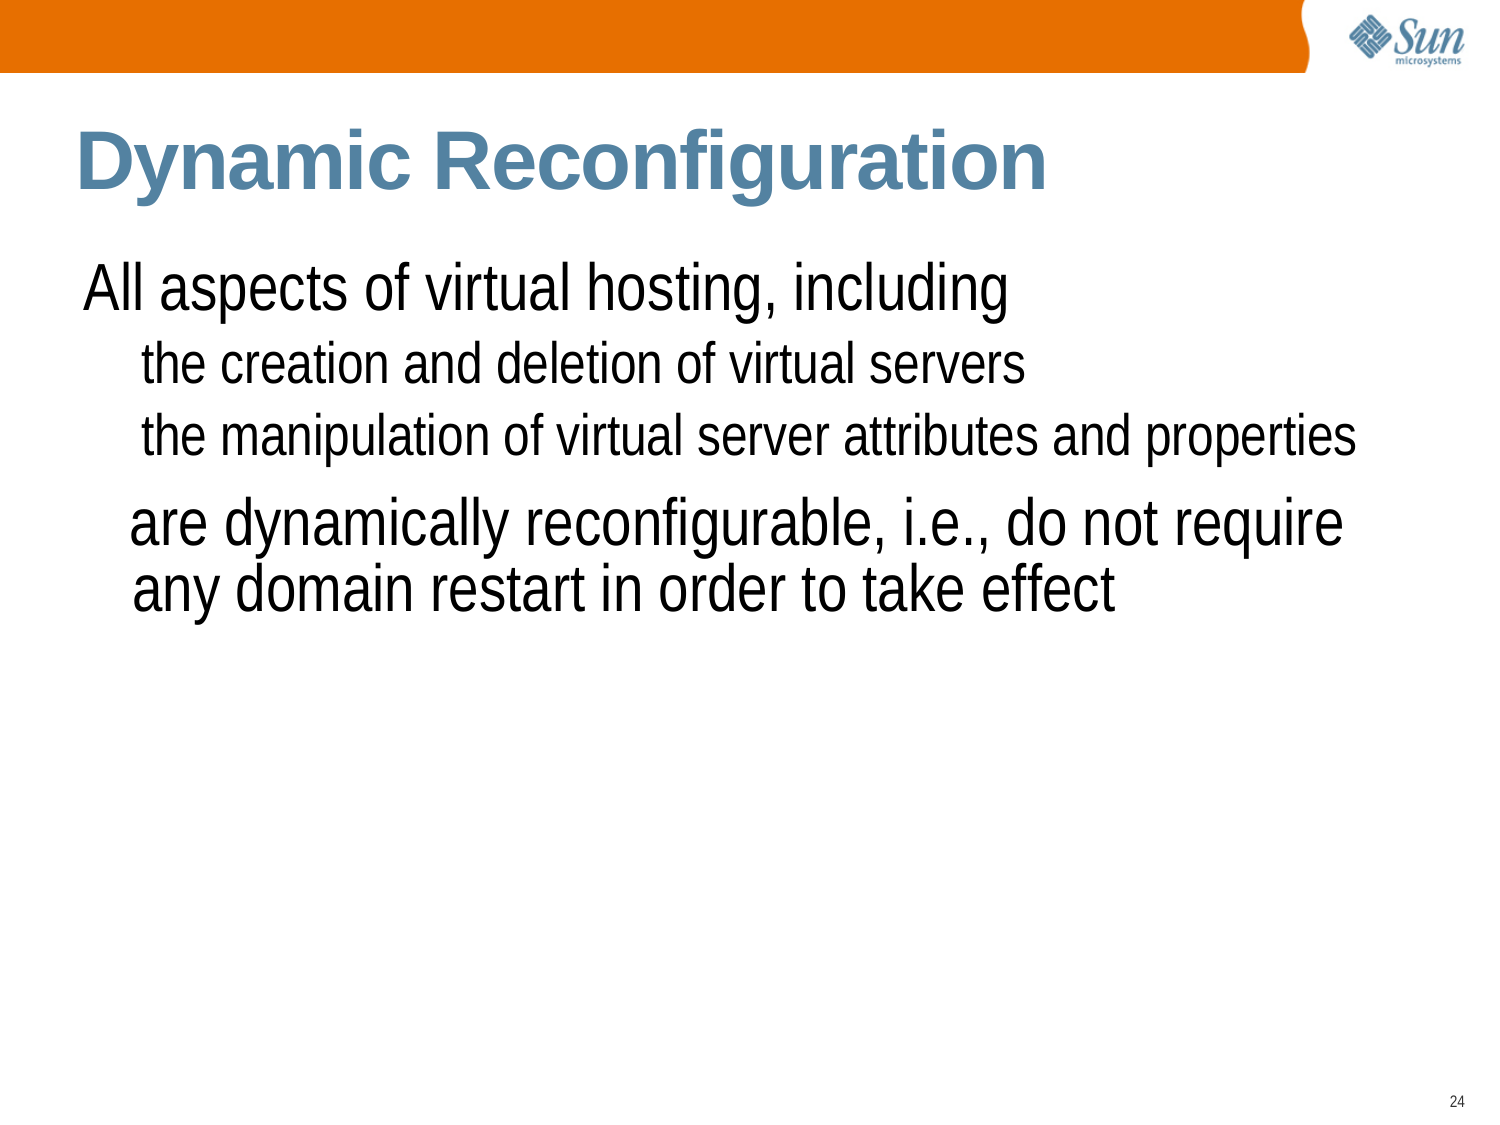

# Dynamic Reconfiguration
All aspects of virtual hosting, including
the creation and deletion of virtual servers
the manipulation of virtual server attributes and properties
 are dynamically reconfigurable, i.e., do not require any domain restart in order to take effect